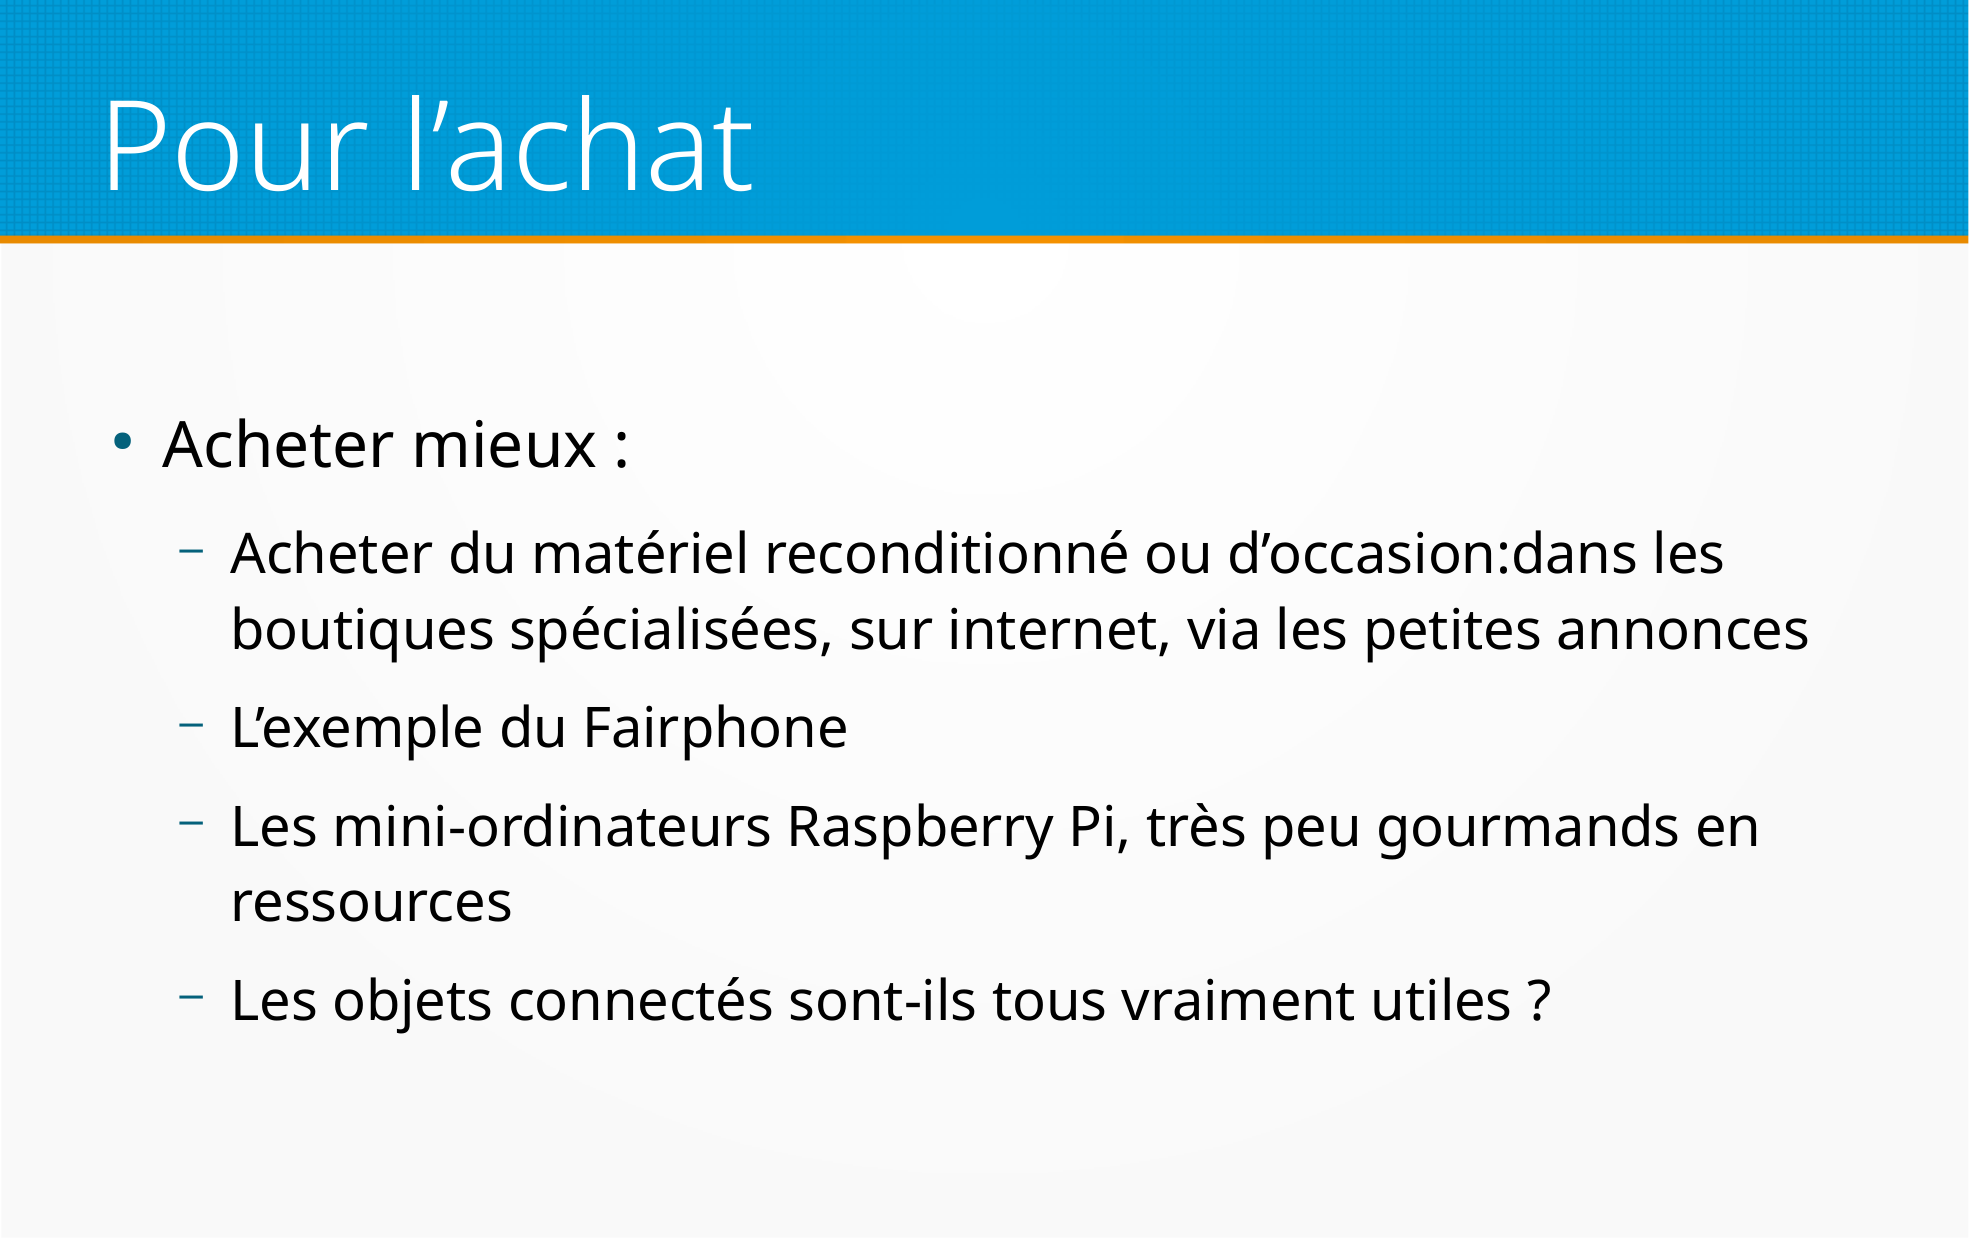

# Pour l’achat
Acheter mieux :
Acheter du matériel reconditionné ou d’occasion:dans les boutiques spécialisées, sur internet, via les petites annonces
L’exemple du Fairphone
Les mini-ordinateurs Raspberry Pi, très peu gourmands en ressources
Les objets connectés sont-ils tous vraiment utiles ?